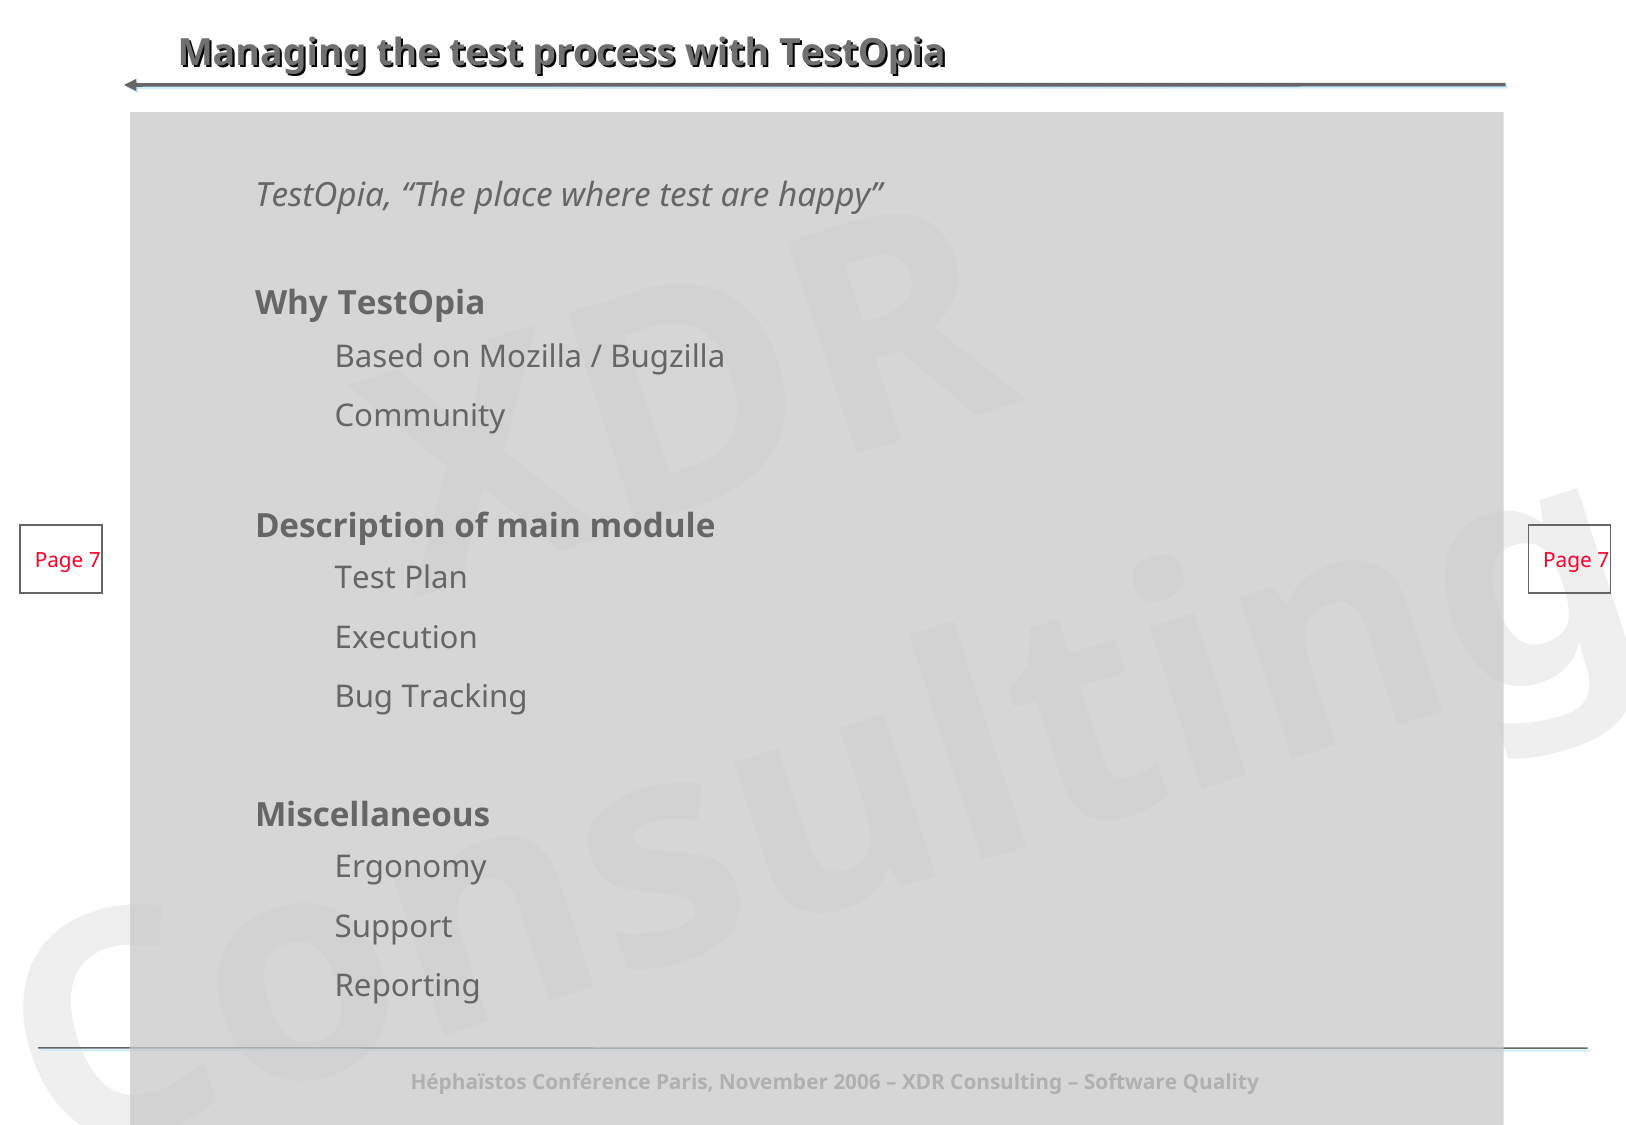

Managing the test process with TestOpia
# TestOpia, “The place where test are happy”
Why TestOpia
Based on Mozilla / Bugzilla
Community
Description of main module
Test Plan
Execution
Bug Tracking
Miscellaneous
Ergonomy
Support
Reporting